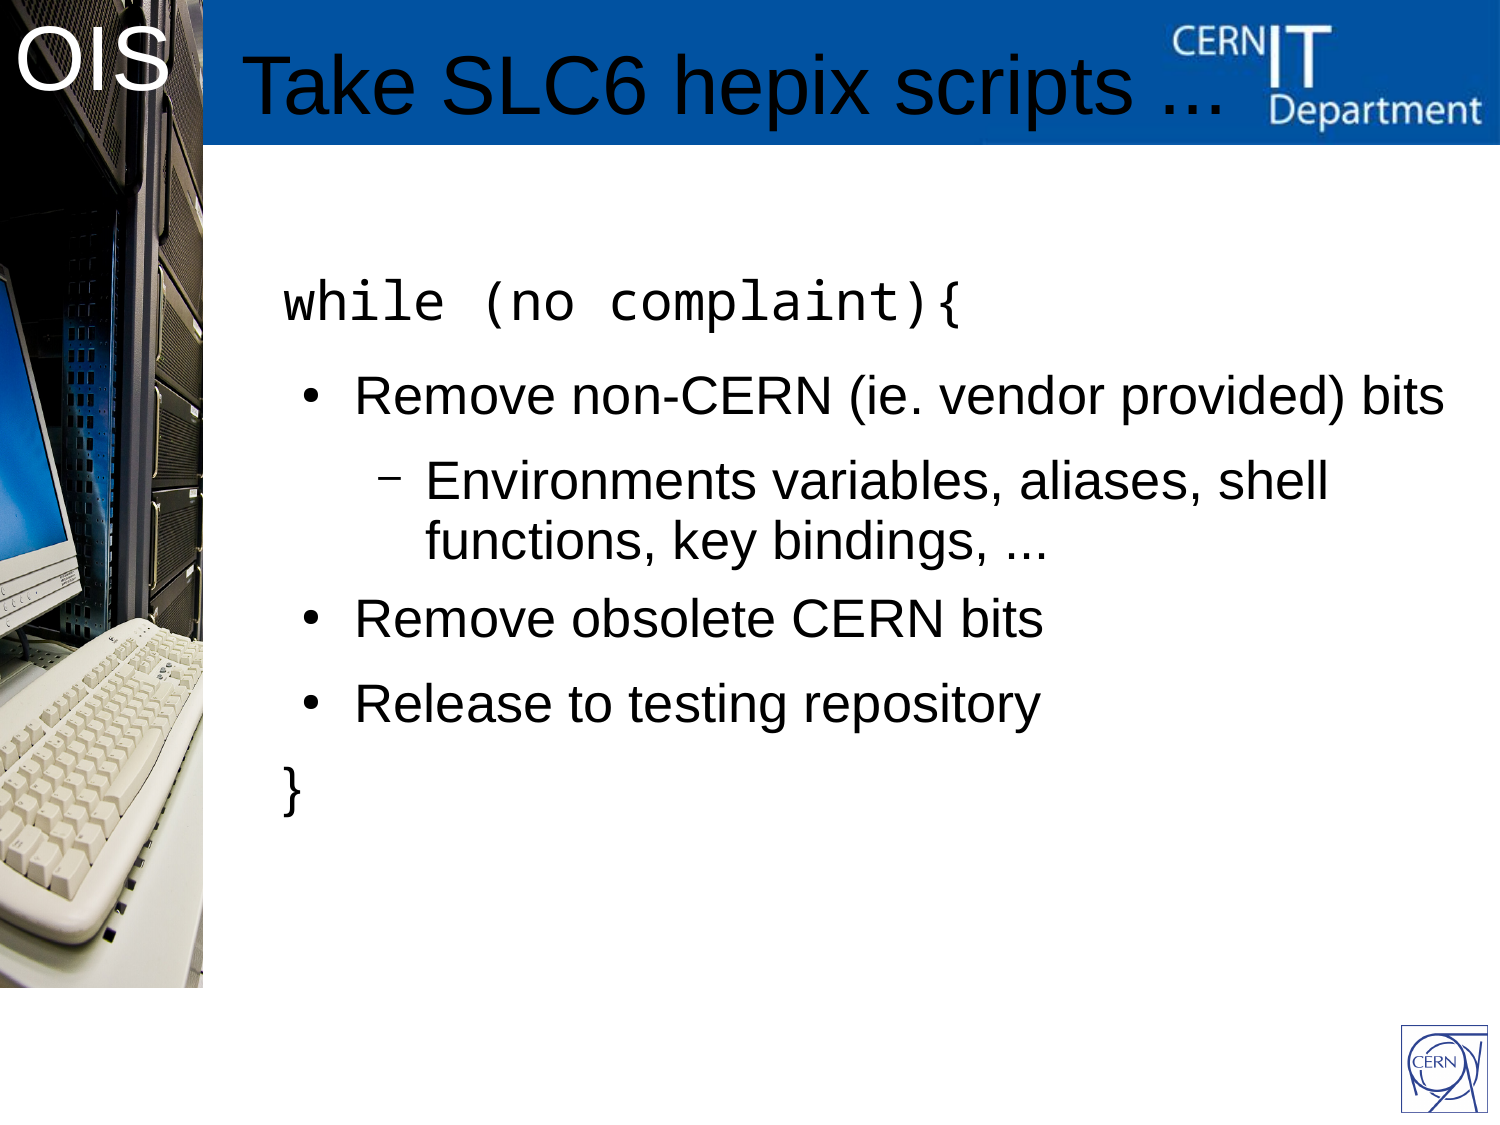

# Take SLC6 hepix scripts ...
while (no complaint){
Remove non-CERN (ie. vendor provided) bits
Environments variables, aliases, shell functions, key bindings, ...
Remove obsolete CERN bits
Release to testing repository
}